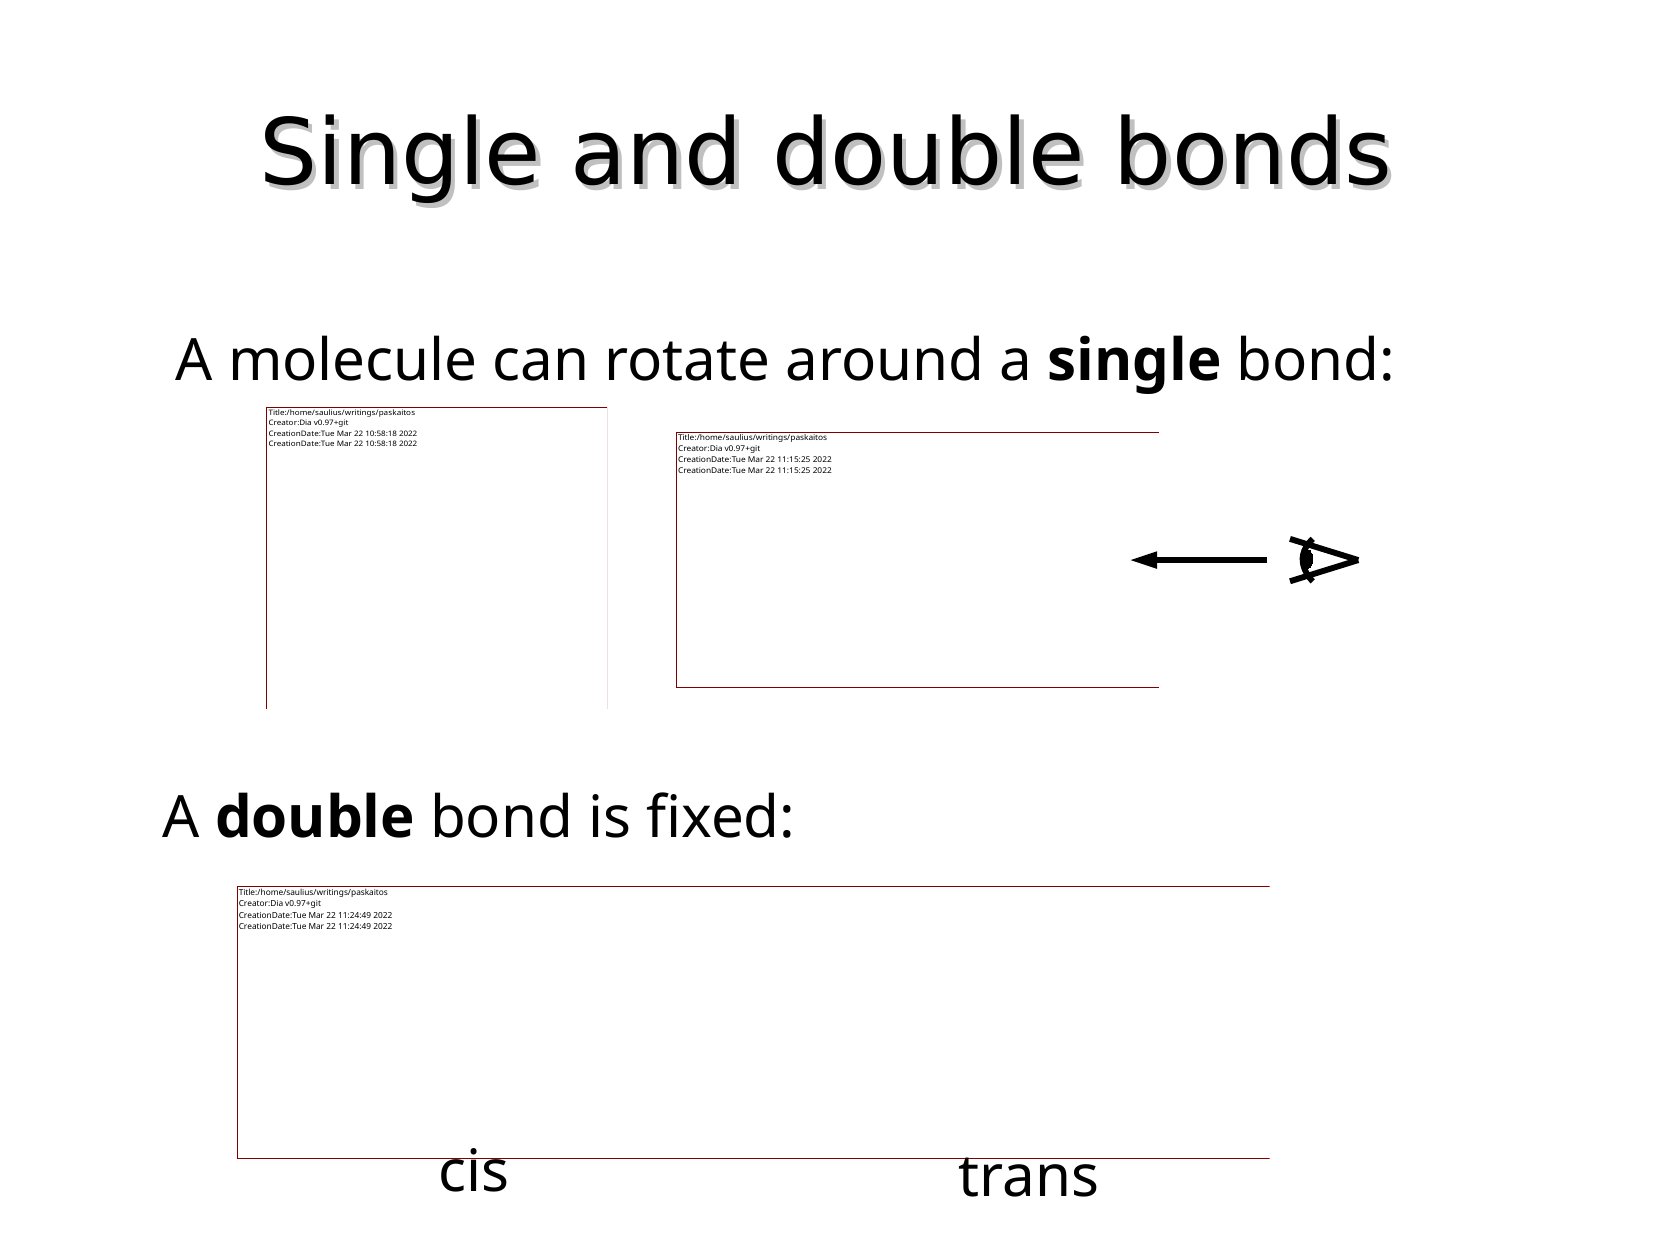

# Single and double bonds
A molecule can rotate around a single bond:
A double bond is fixed:
cis
trans